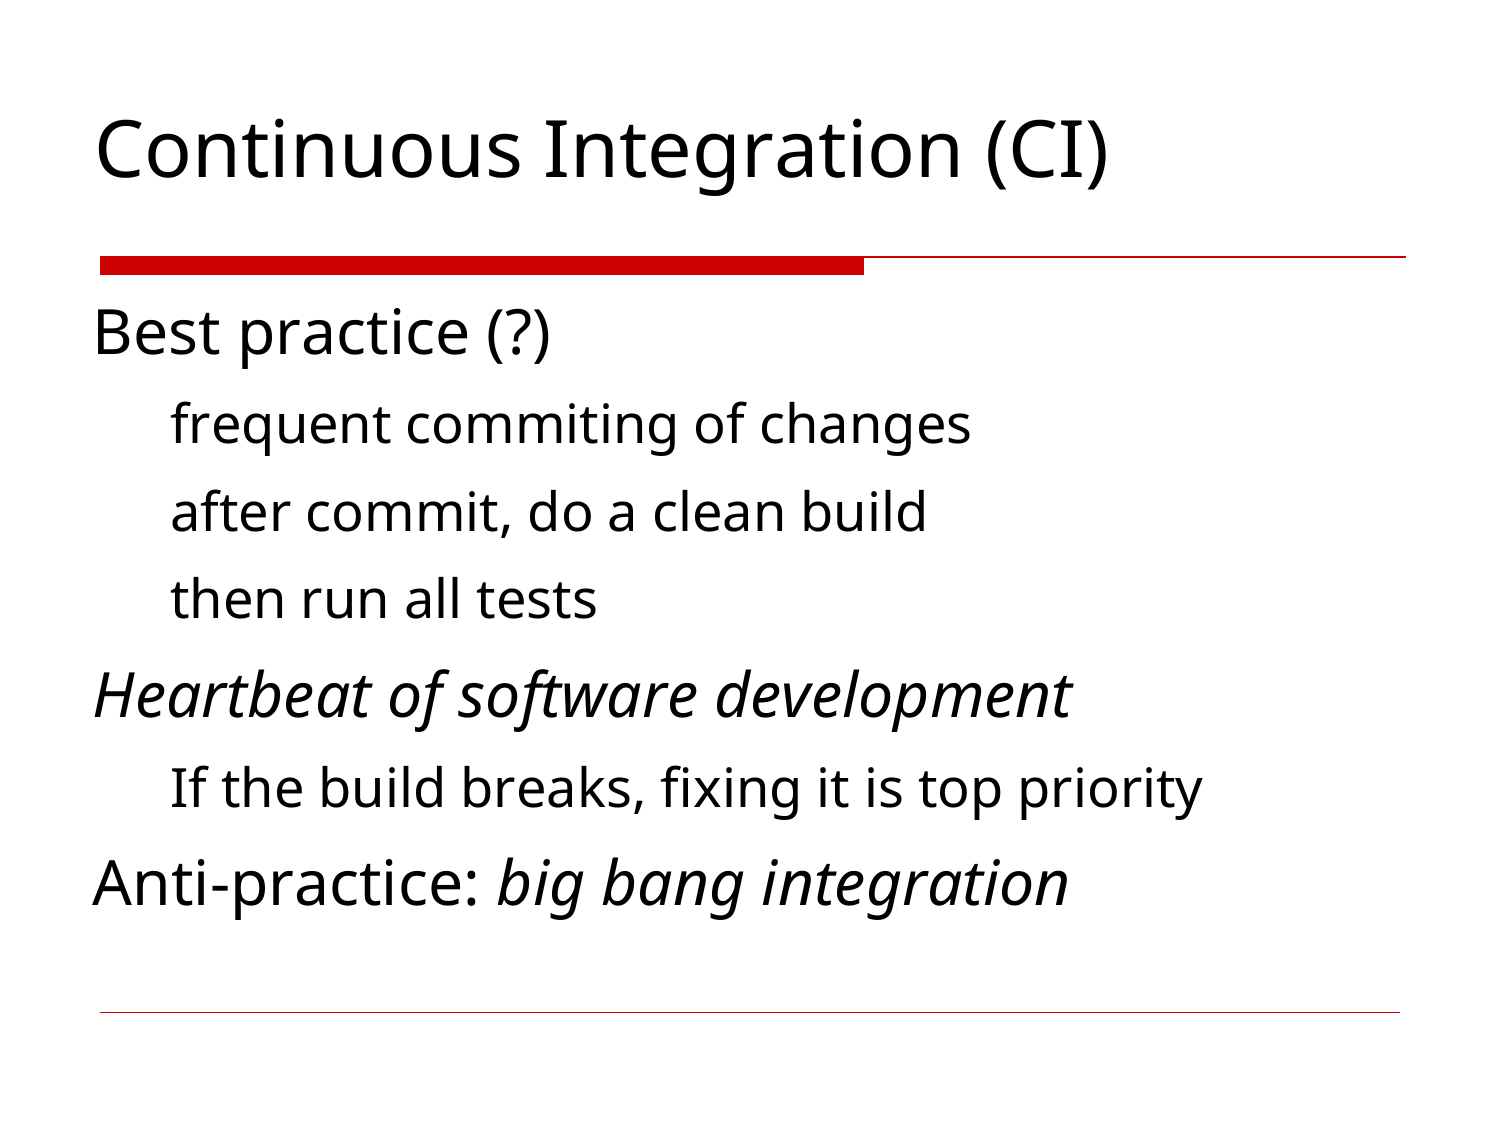

# Continuous Integration (CI)
Best practice (?)
frequent commiting of changes
after commit, do a clean build
then run all tests
Heartbeat of software development
If the build breaks, fixing it is top priority
Anti-practice: big bang integration